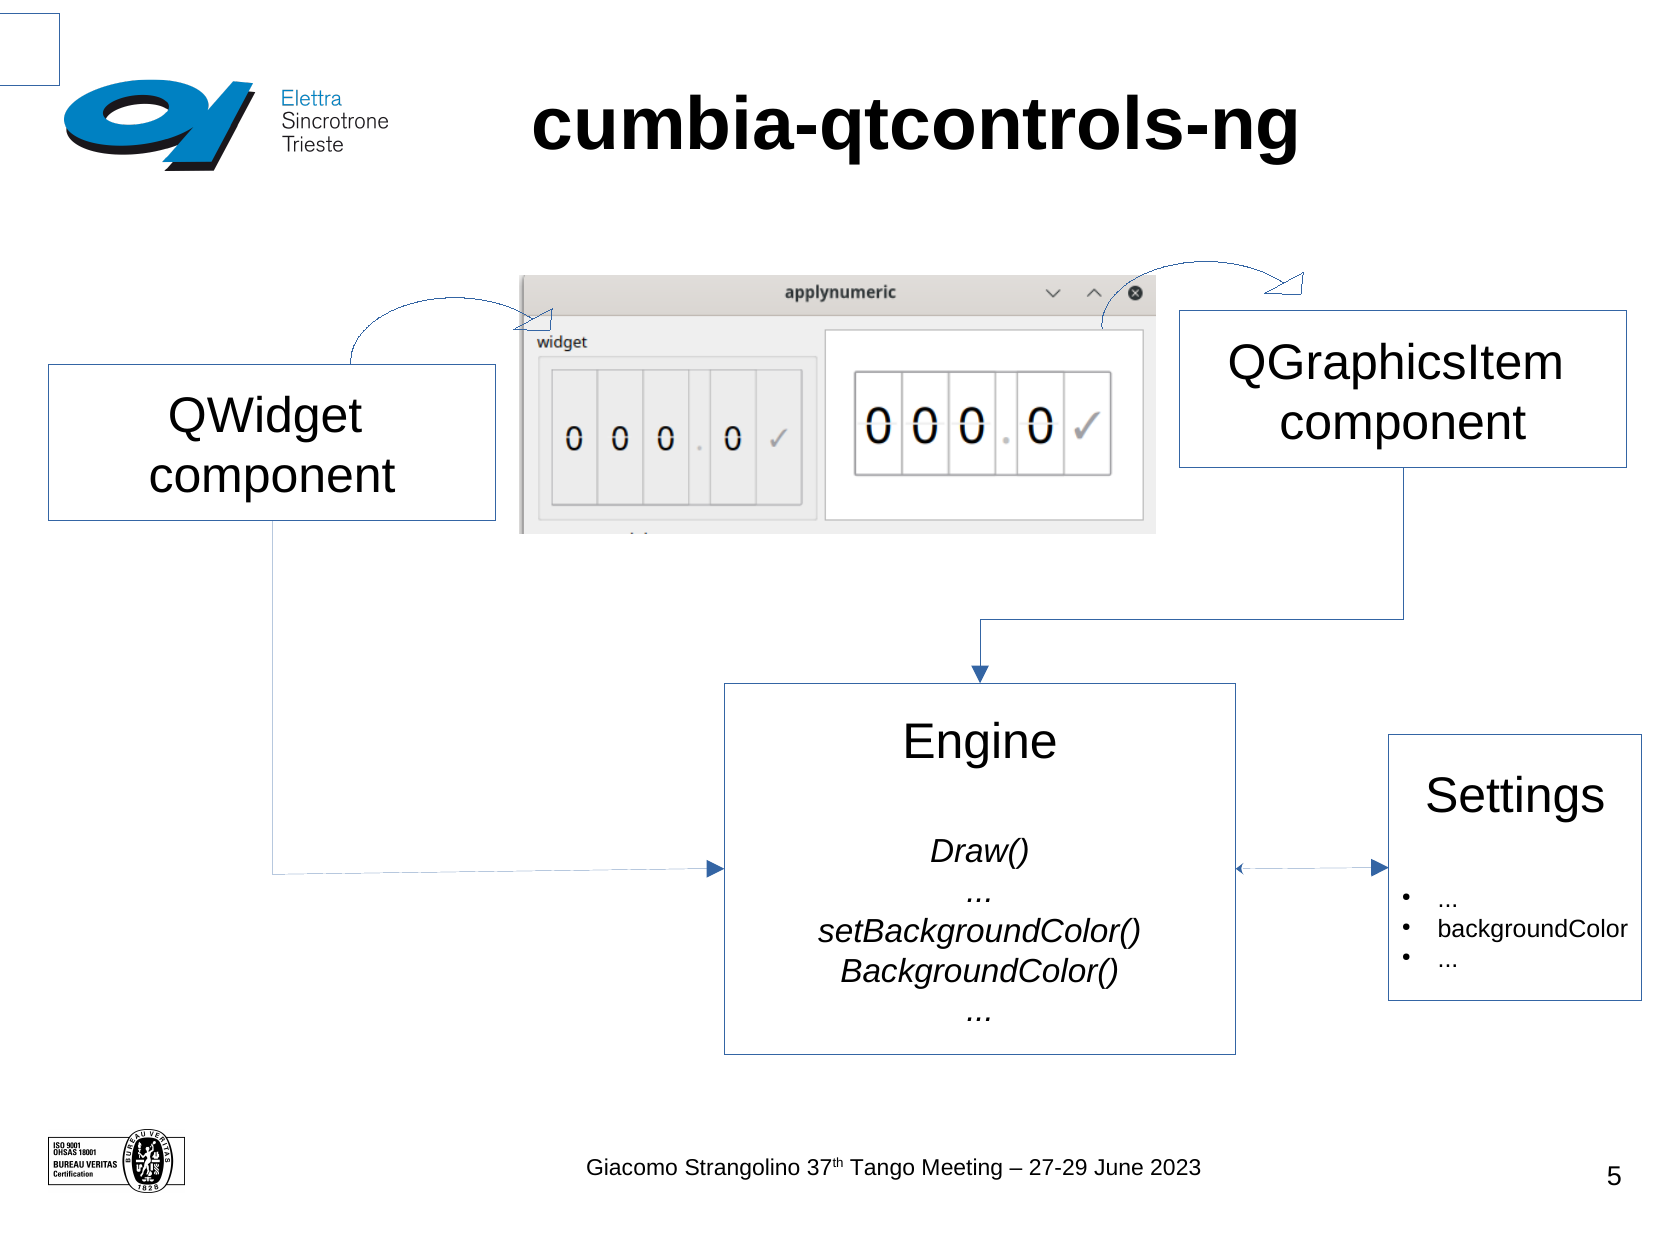

# cumbia-qtcontrols-ng
QGraphicsItem
component
QWidget
component
Engine
Draw()
...
setBackgroundColor()
BackgroundColor()
...
Settings
...
backgroundColor
...